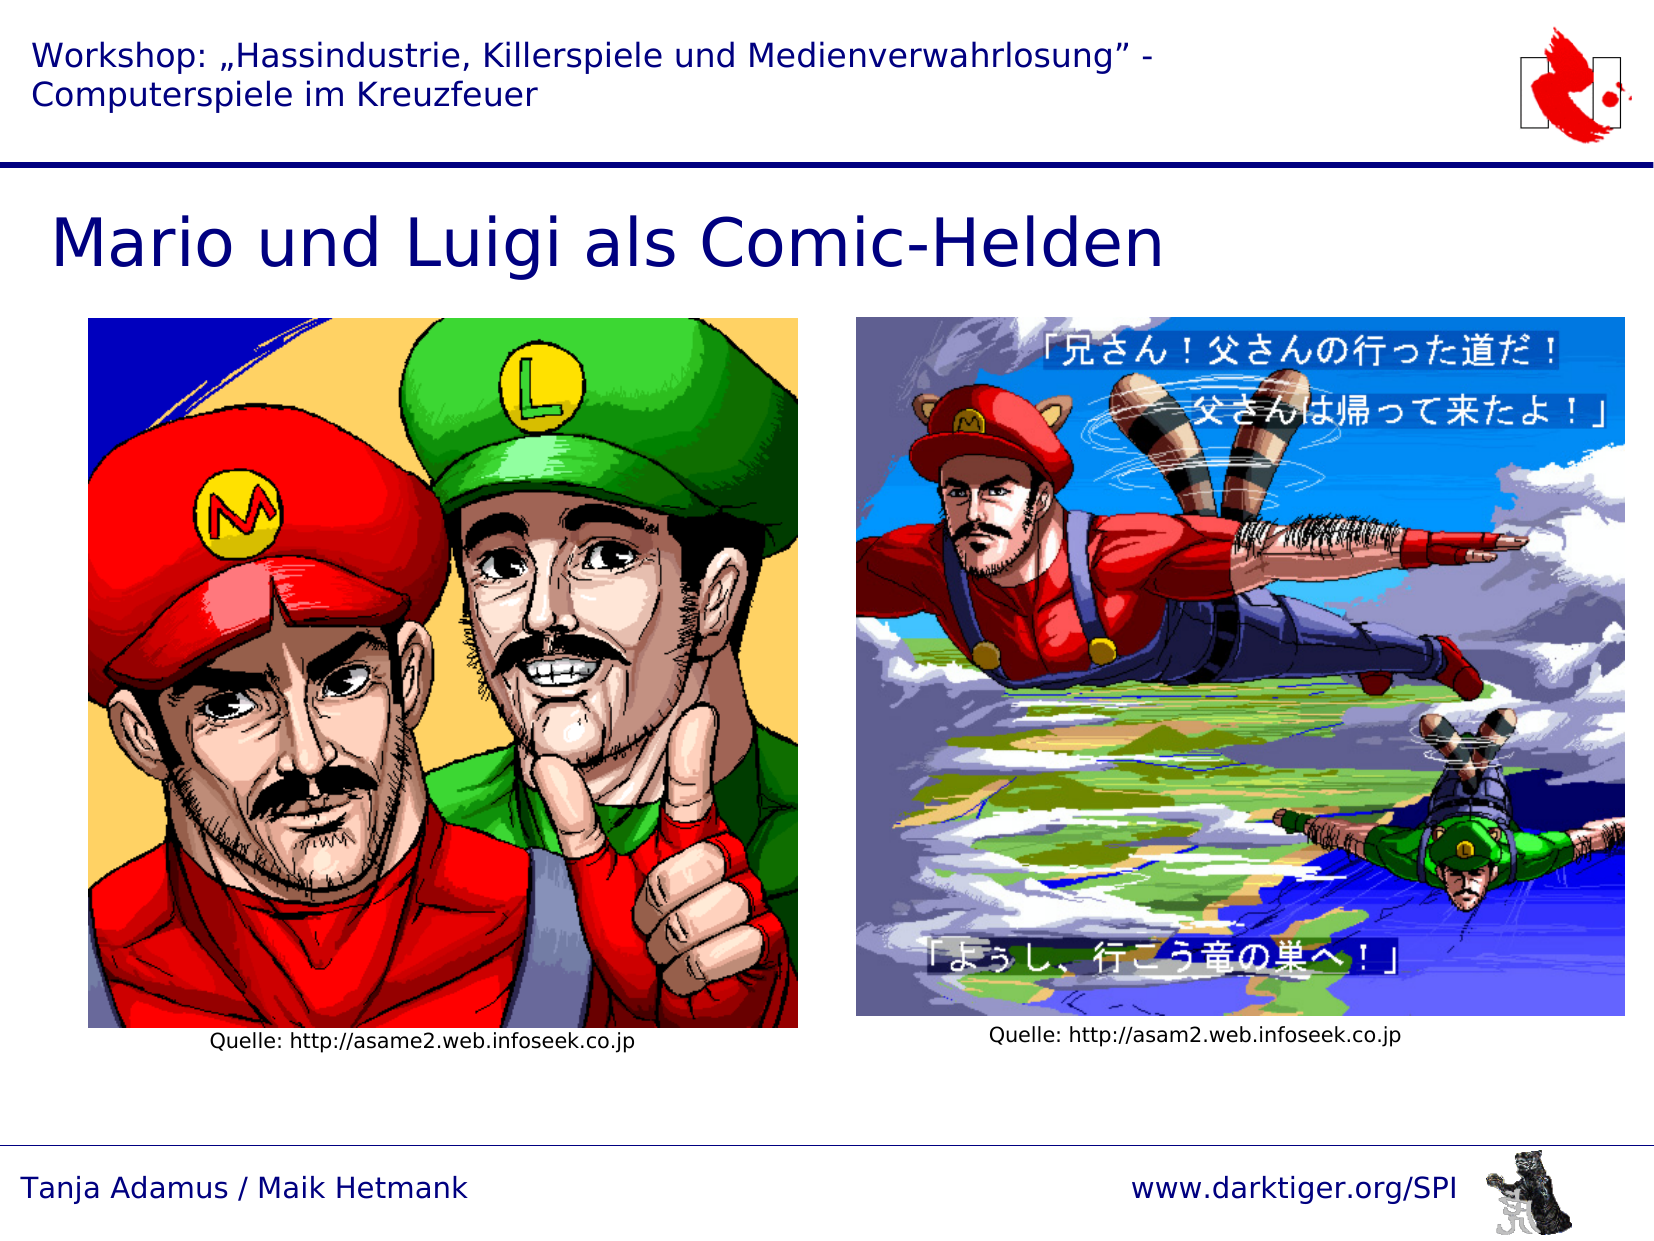

Workshop: „Hassindustrie, Killerspiele und Medienverwahrlosung” - Computerspiele im Kreuzfeuer
Mario und Luigi als Comic-Helden
Quelle: http://asam2.web.infoseek.co.jp
Quelle: http://asame2.web.infoseek.co.jp